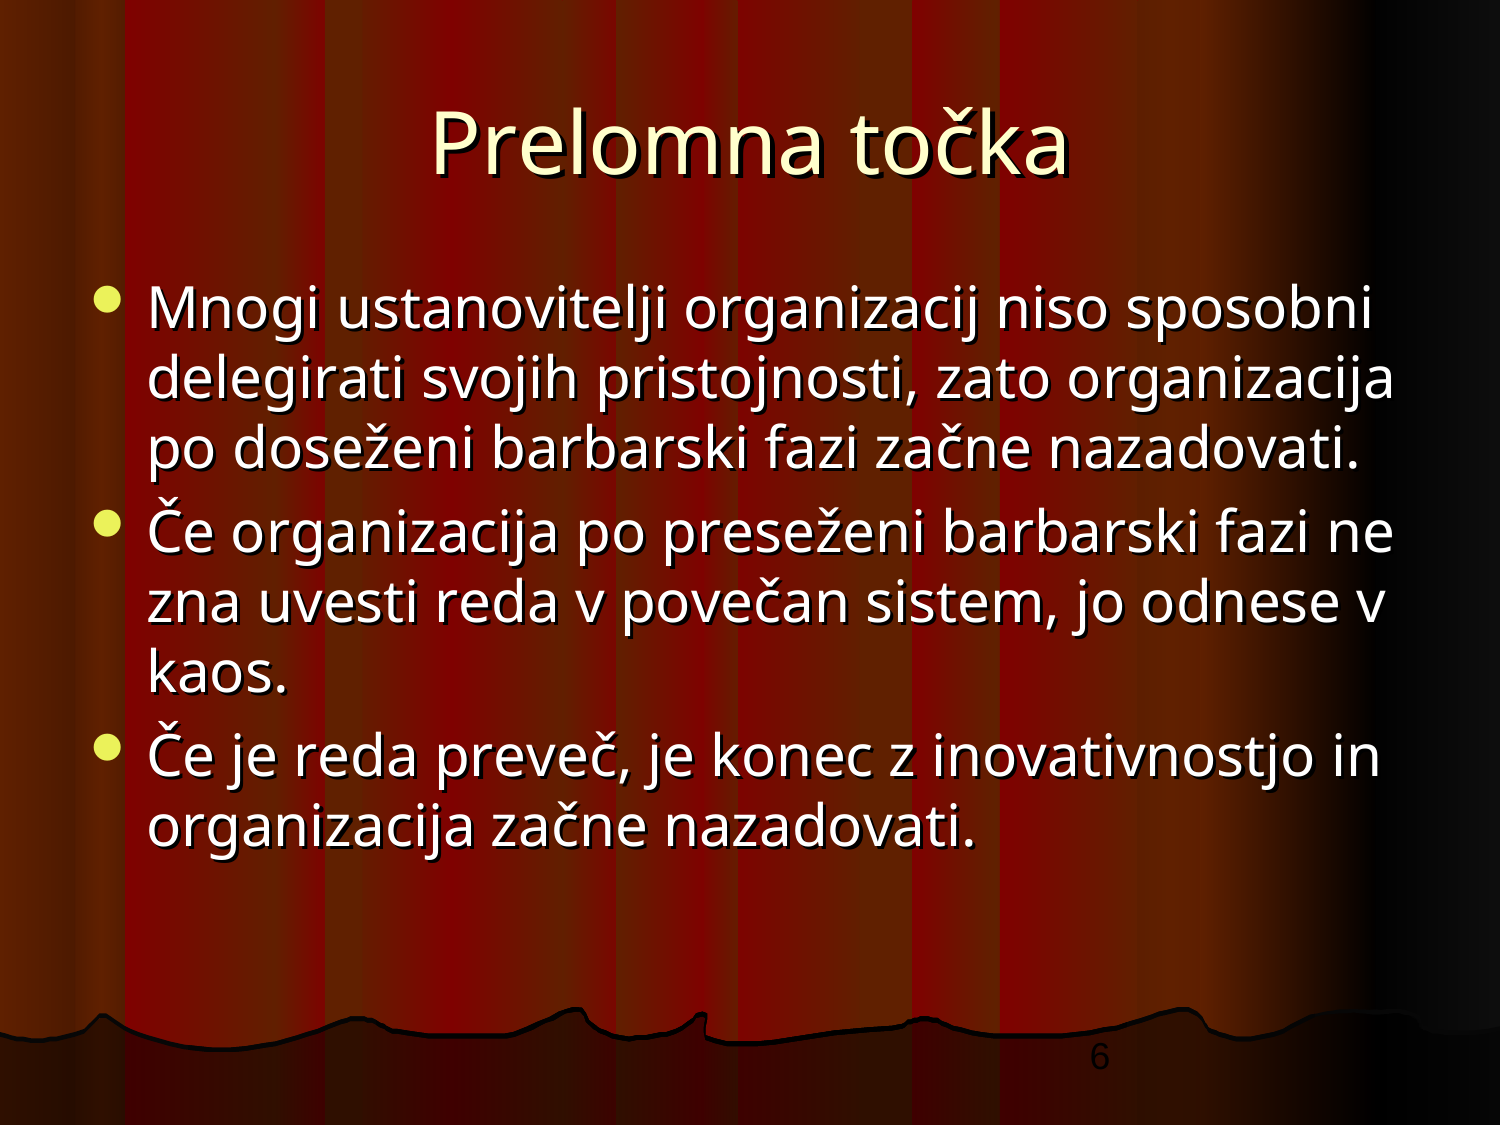

# Prelomna točka
Mnogi ustanovitelji organizacij niso sposobni delegirati svojih pristojnosti, zato organizacija po doseženi barbarski fazi začne nazadovati.
Če organizacija po preseženi barbarski fazi ne zna uvesti reda v povečan sistem, jo odnese v kaos.
Če je reda preveč, je konec z inovativnostjo in organizacija začne nazadovati.
6